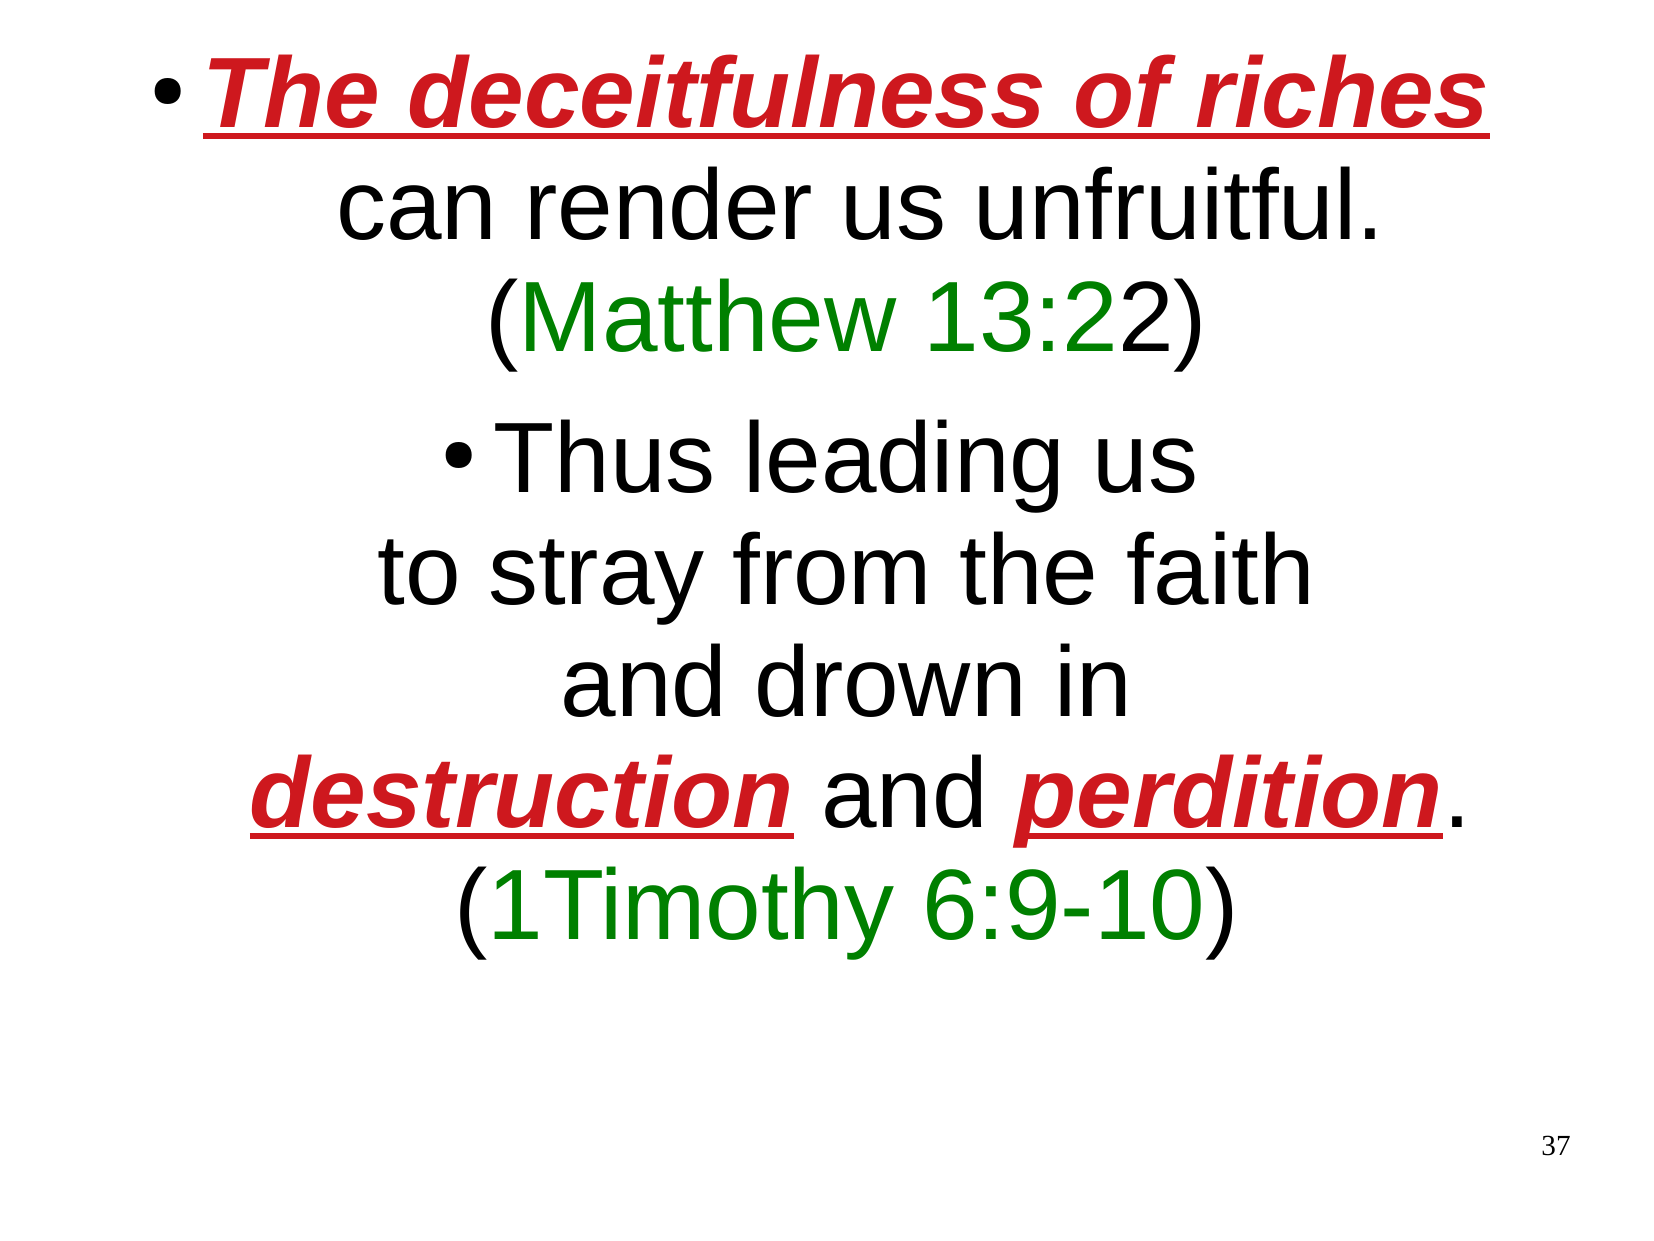

# The deceitfulness of riches can render us unfruitful. (Matthew 13:22)
Thus leading us
to stray from the faith
and drown in
destruction and perdition.
(1Timothy 6:9-10)
37